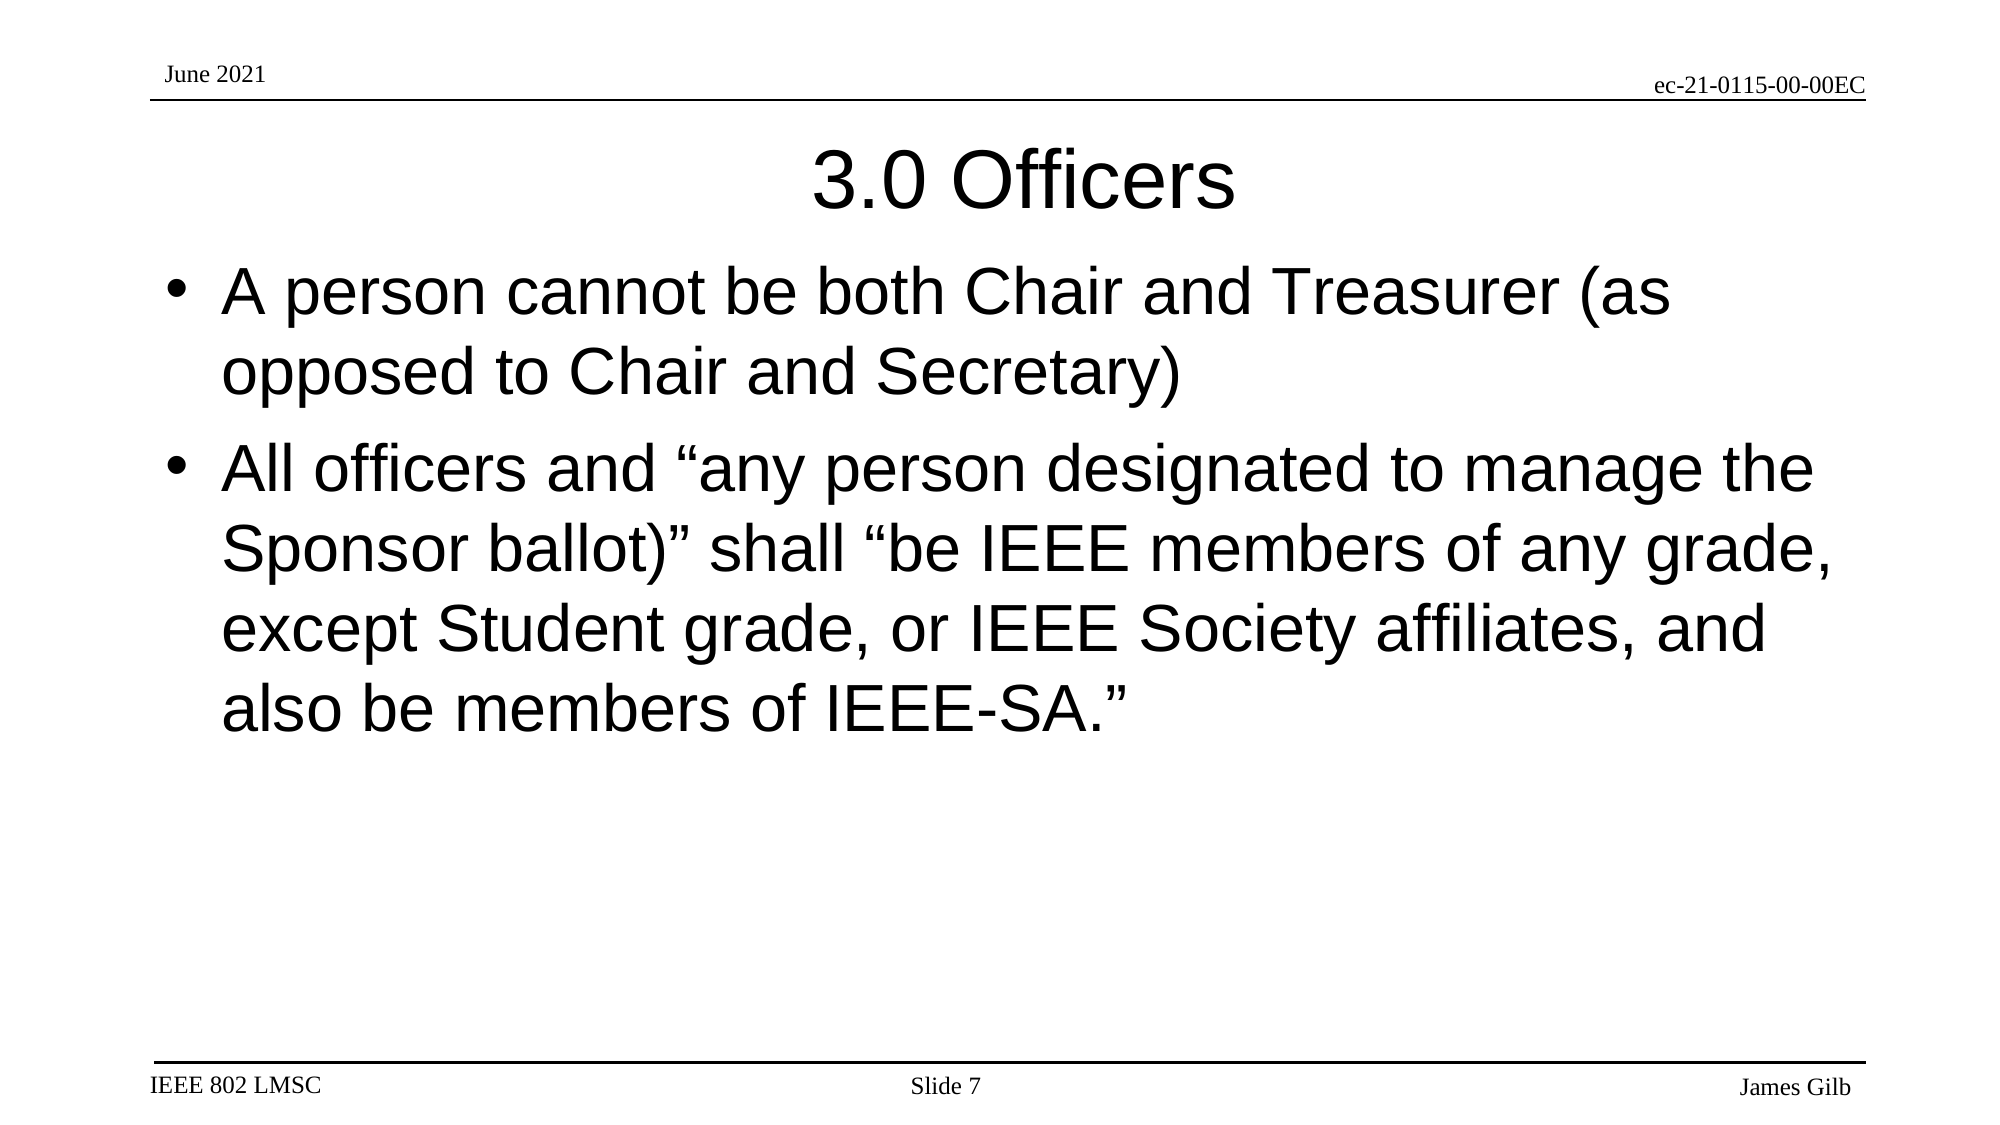

# 3.0 Officers
A person cannot be both Chair and Treasurer (as opposed to Chair and Secretary)
All officers and “any person designated to manage the Sponsor ballot)” shall “be IEEE members of any grade, except Student grade, or IEEE Society affiliates, and also be members of IEEE-SA.”
7